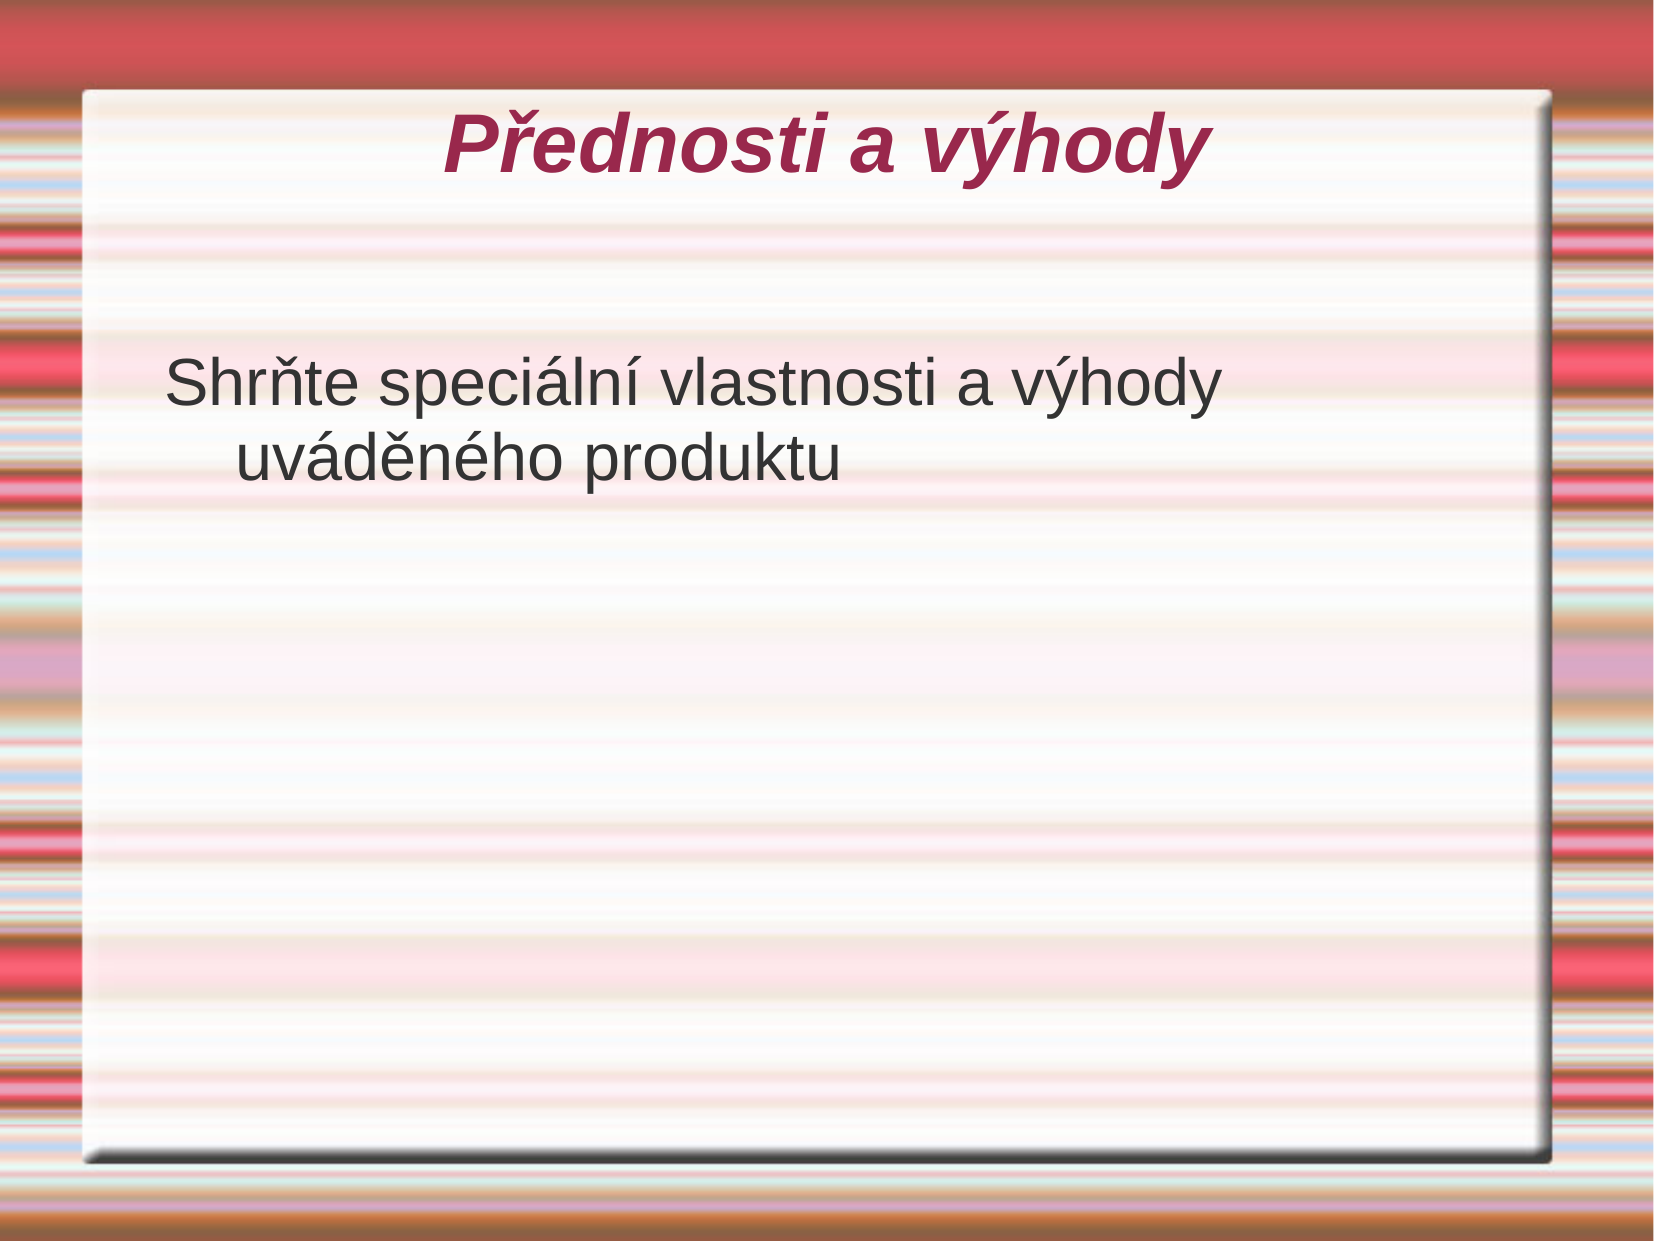

# Přednosti a výhody
Shrňte speciální vlastnosti a výhody uváděného produktu